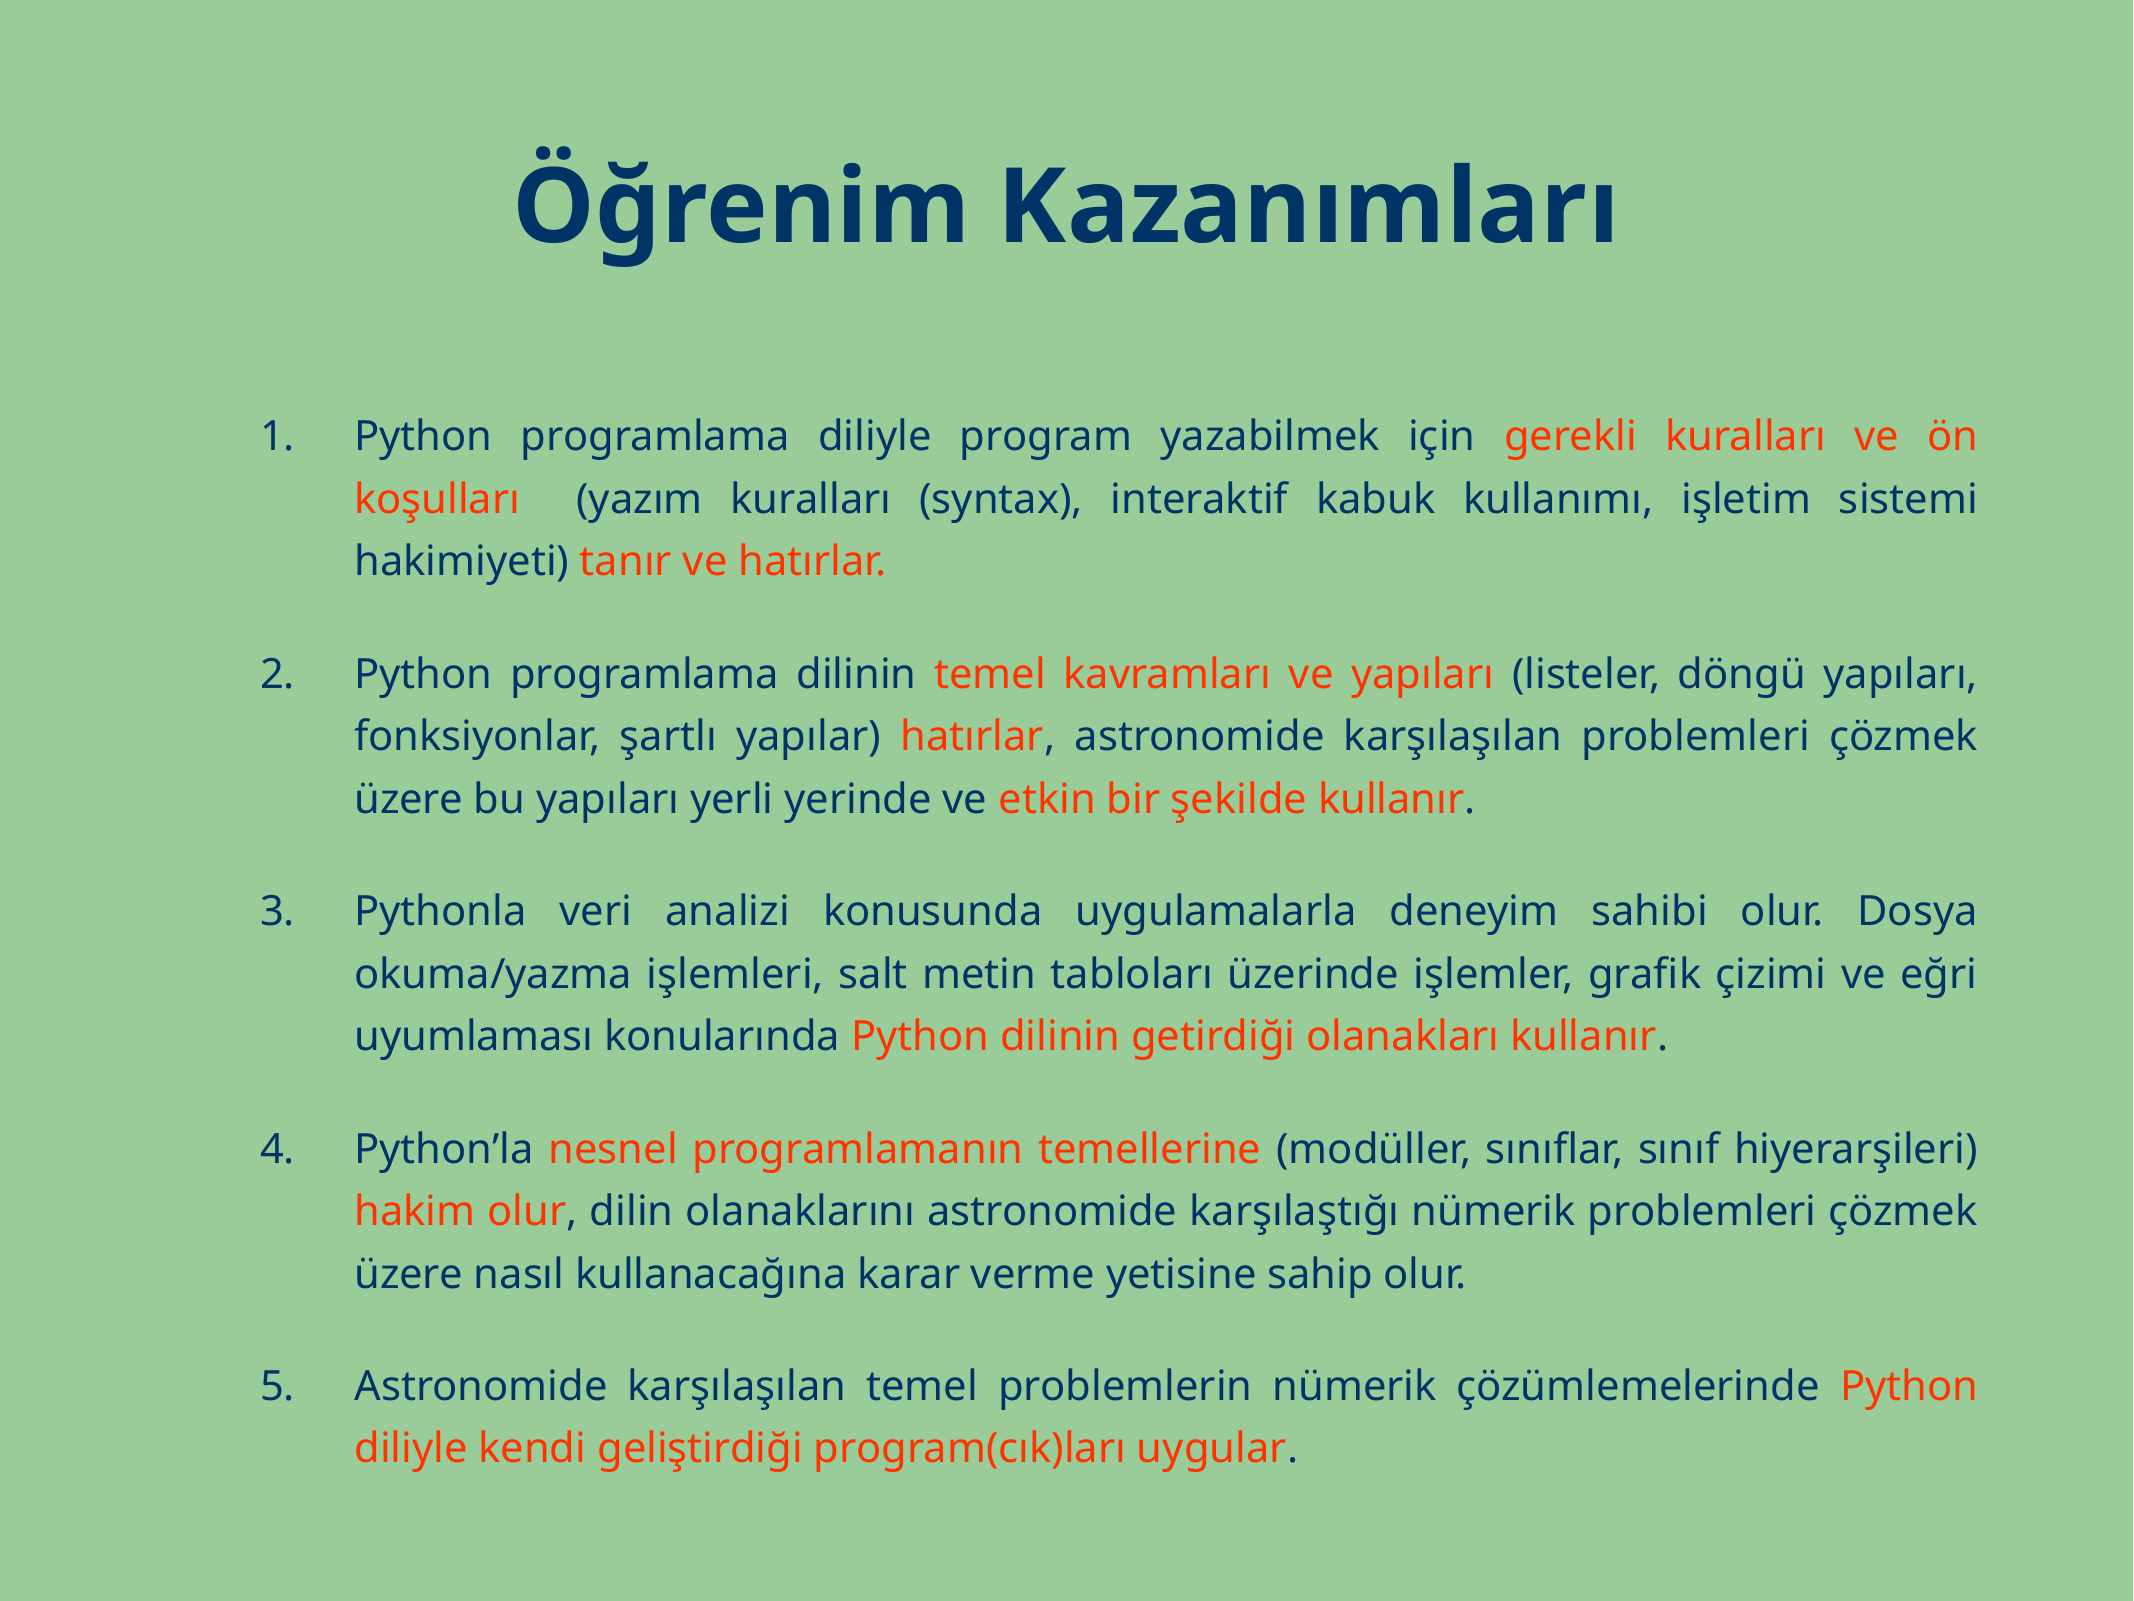

# Öğrenim Kazanımları
Python programlama diliyle program yazabilmek için gerekli kuralları ve ön koşulları (yazım kuralları (syntax), interaktif kabuk kullanımı, işletim sistemi hakimiyeti) tanır ve hatırlar.
Python programlama dilinin temel kavramları ve yapıları (listeler, döngü yapıları, fonksiyonlar, şartlı yapılar) hatırlar, astronomide karşılaşılan problemleri çözmek üzere bu yapıları yerli yerinde ve etkin bir şekilde kullanır.
Pythonla veri analizi konusunda uygulamalarla deneyim sahibi olur. Dosya okuma/yazma işlemleri, salt metin tabloları üzerinde işlemler, grafik çizimi ve eğri uyumlaması konularında Python dilinin getirdiği olanakları kullanır.
Python’la nesnel programlamanın temellerine (modüller, sınıflar, sınıf hiyerarşileri) hakim olur, dilin olanaklarını astronomide karşılaştığı nümerik problemleri çözmek üzere nasıl kullanacağına karar verme yetisine sahip olur.
Astronomide karşılaşılan temel problemlerin nümerik çözümlemelerinde Python diliyle kendi geliştirdiği program(cık)ları uygular.